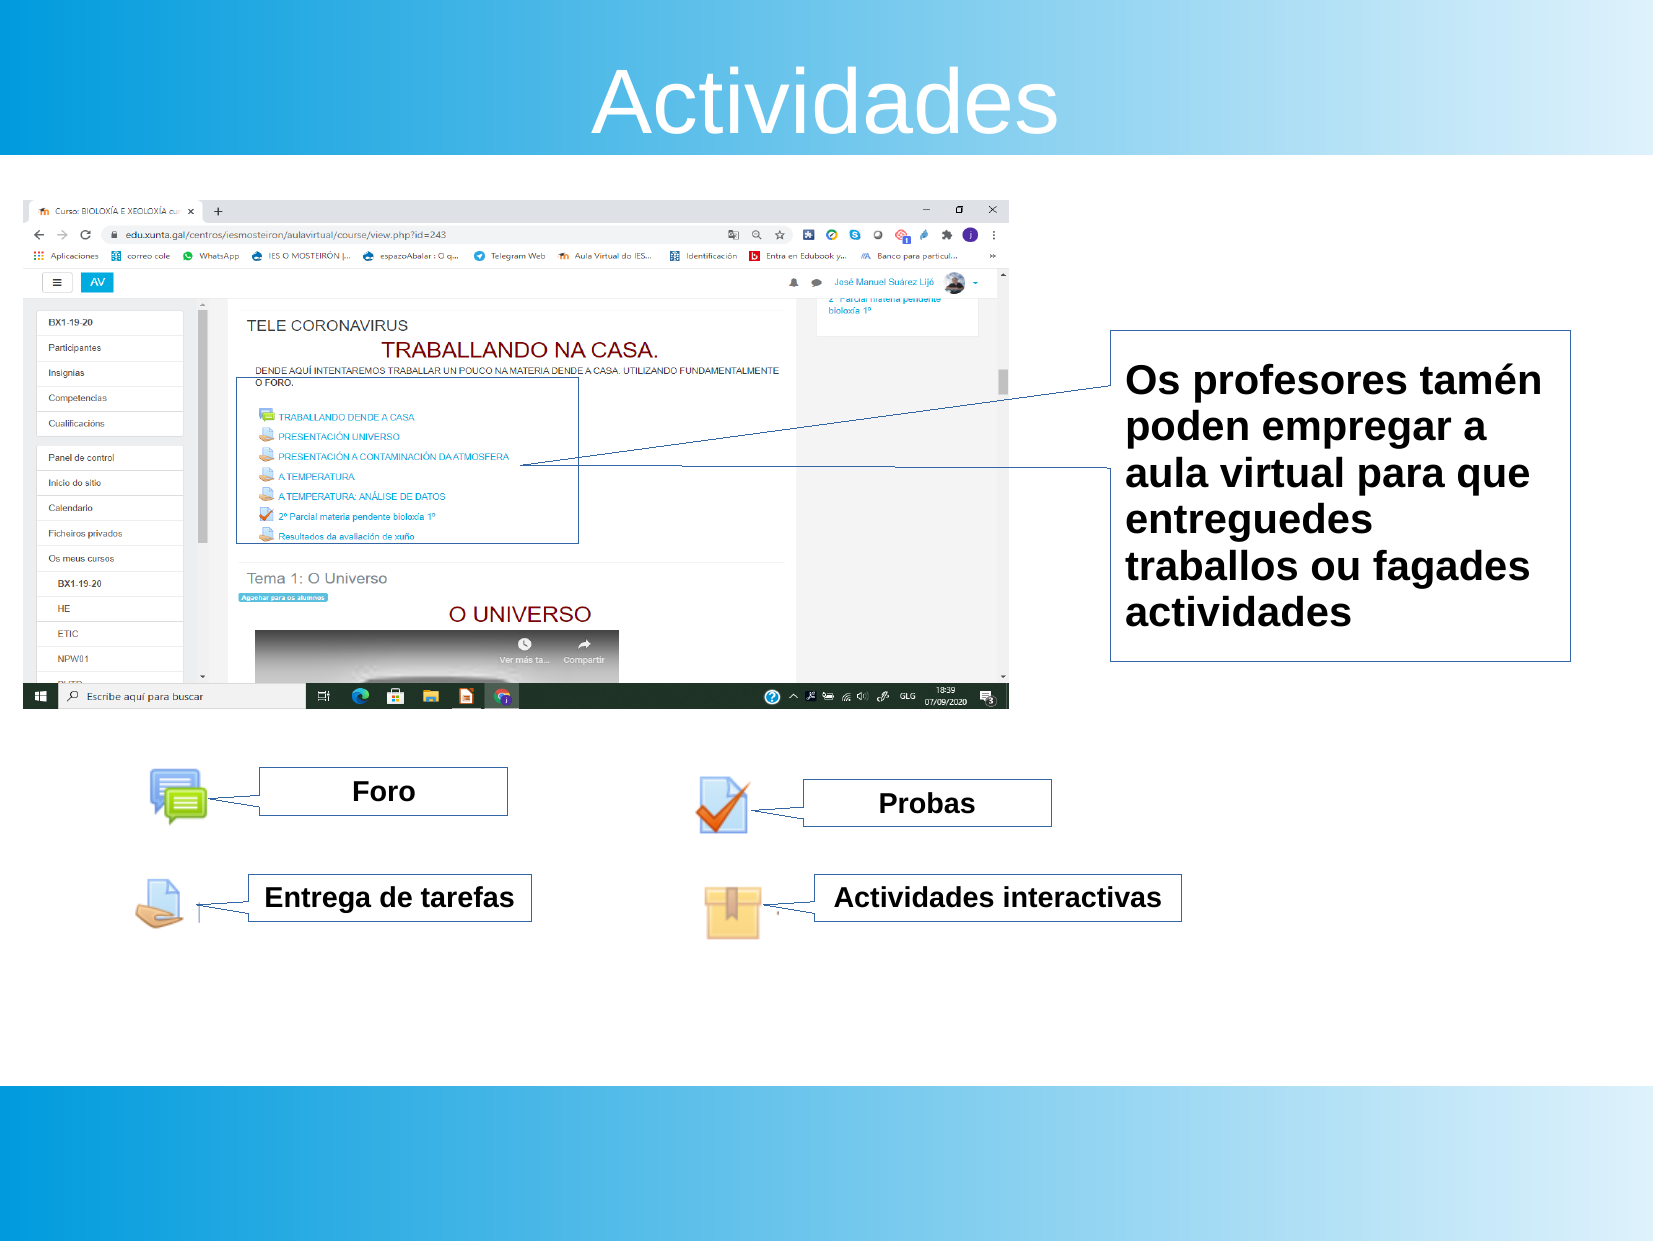

# Actividades
Os profesores tamén poden empregar a aula virtual para que entreguedes traballos ou fagades actividades
Foro
Probas
Entrega de tarefas
Actividades interactivas